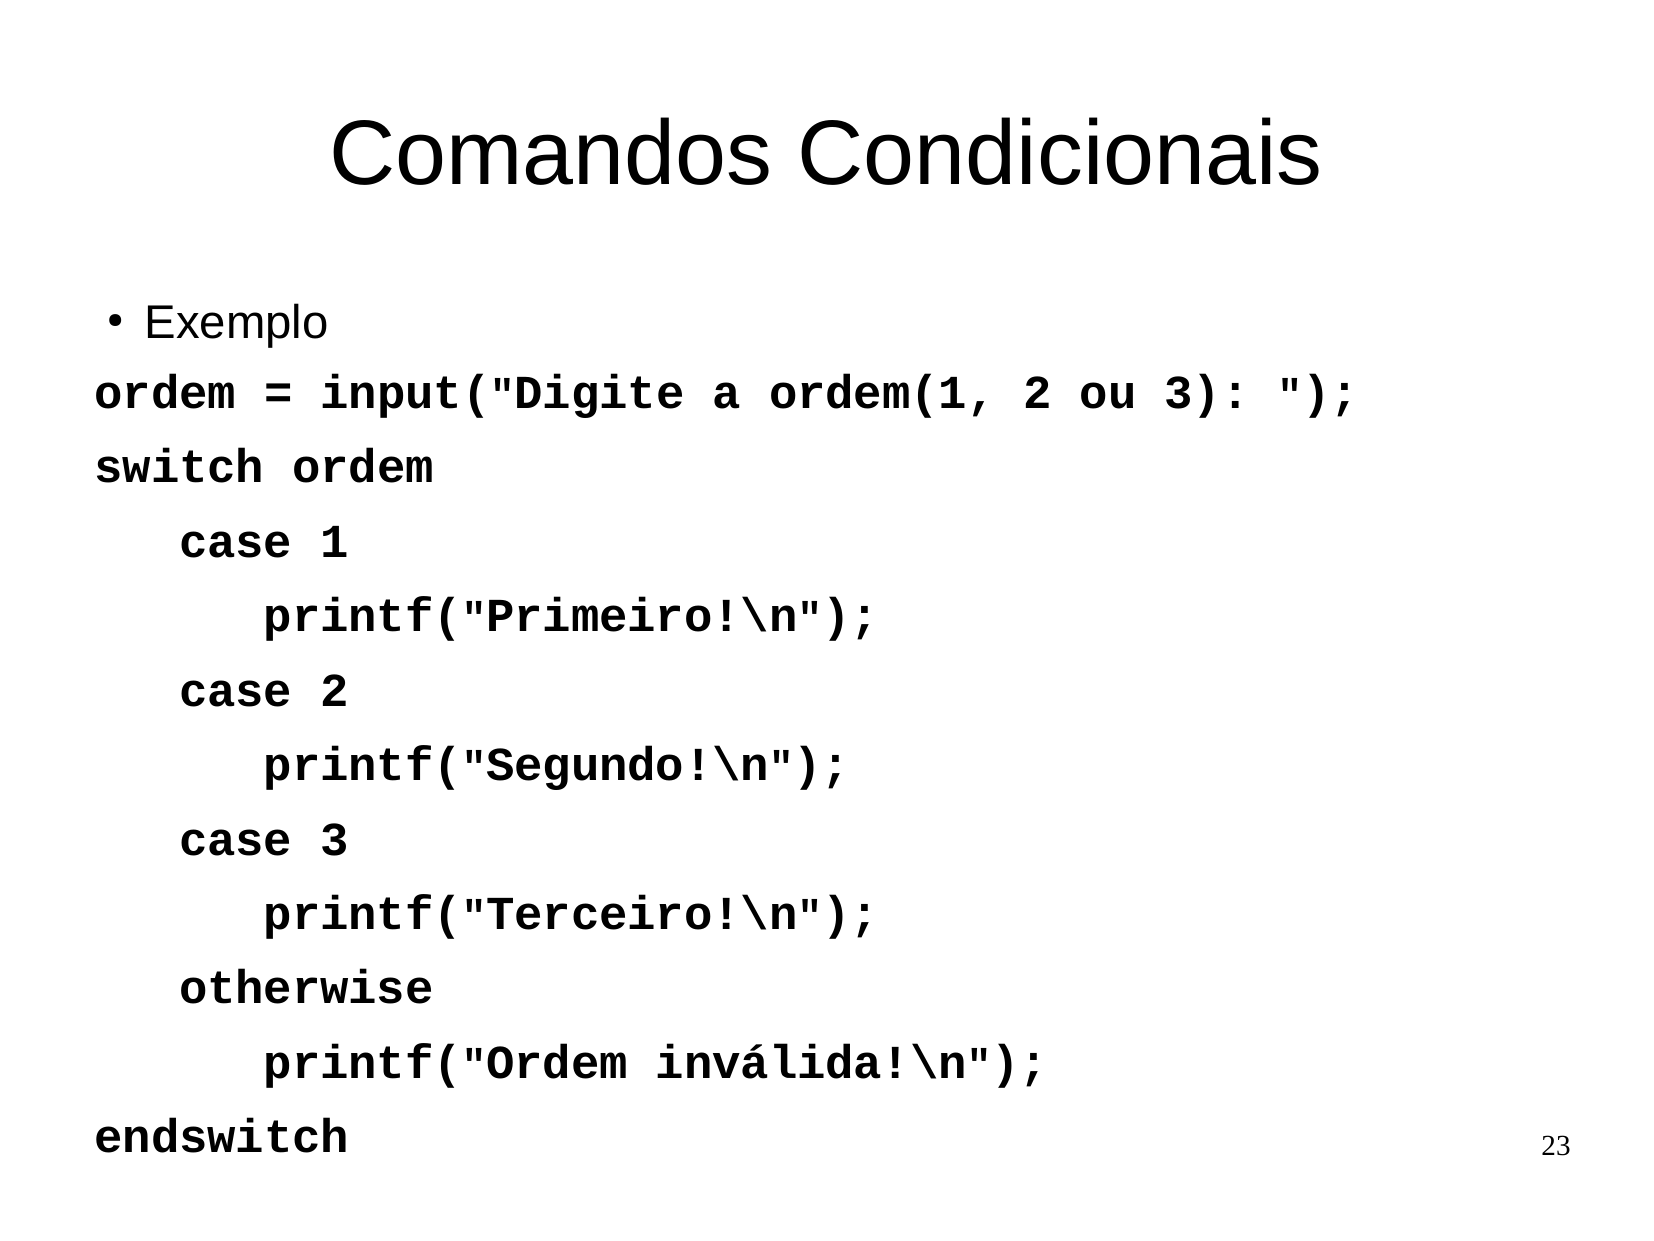

# Comandos Condicionais
Exemplo
ordem = input("Digite a ordem(1, 2 ou 3): ");
switch ordem
 case 1
 printf("Primeiro!\n");
 case 2
 printf("Segundo!\n");
 case 3
 printf("Terceiro!\n");
 otherwise
 printf("Ordem inválida!\n");
endswitch
23